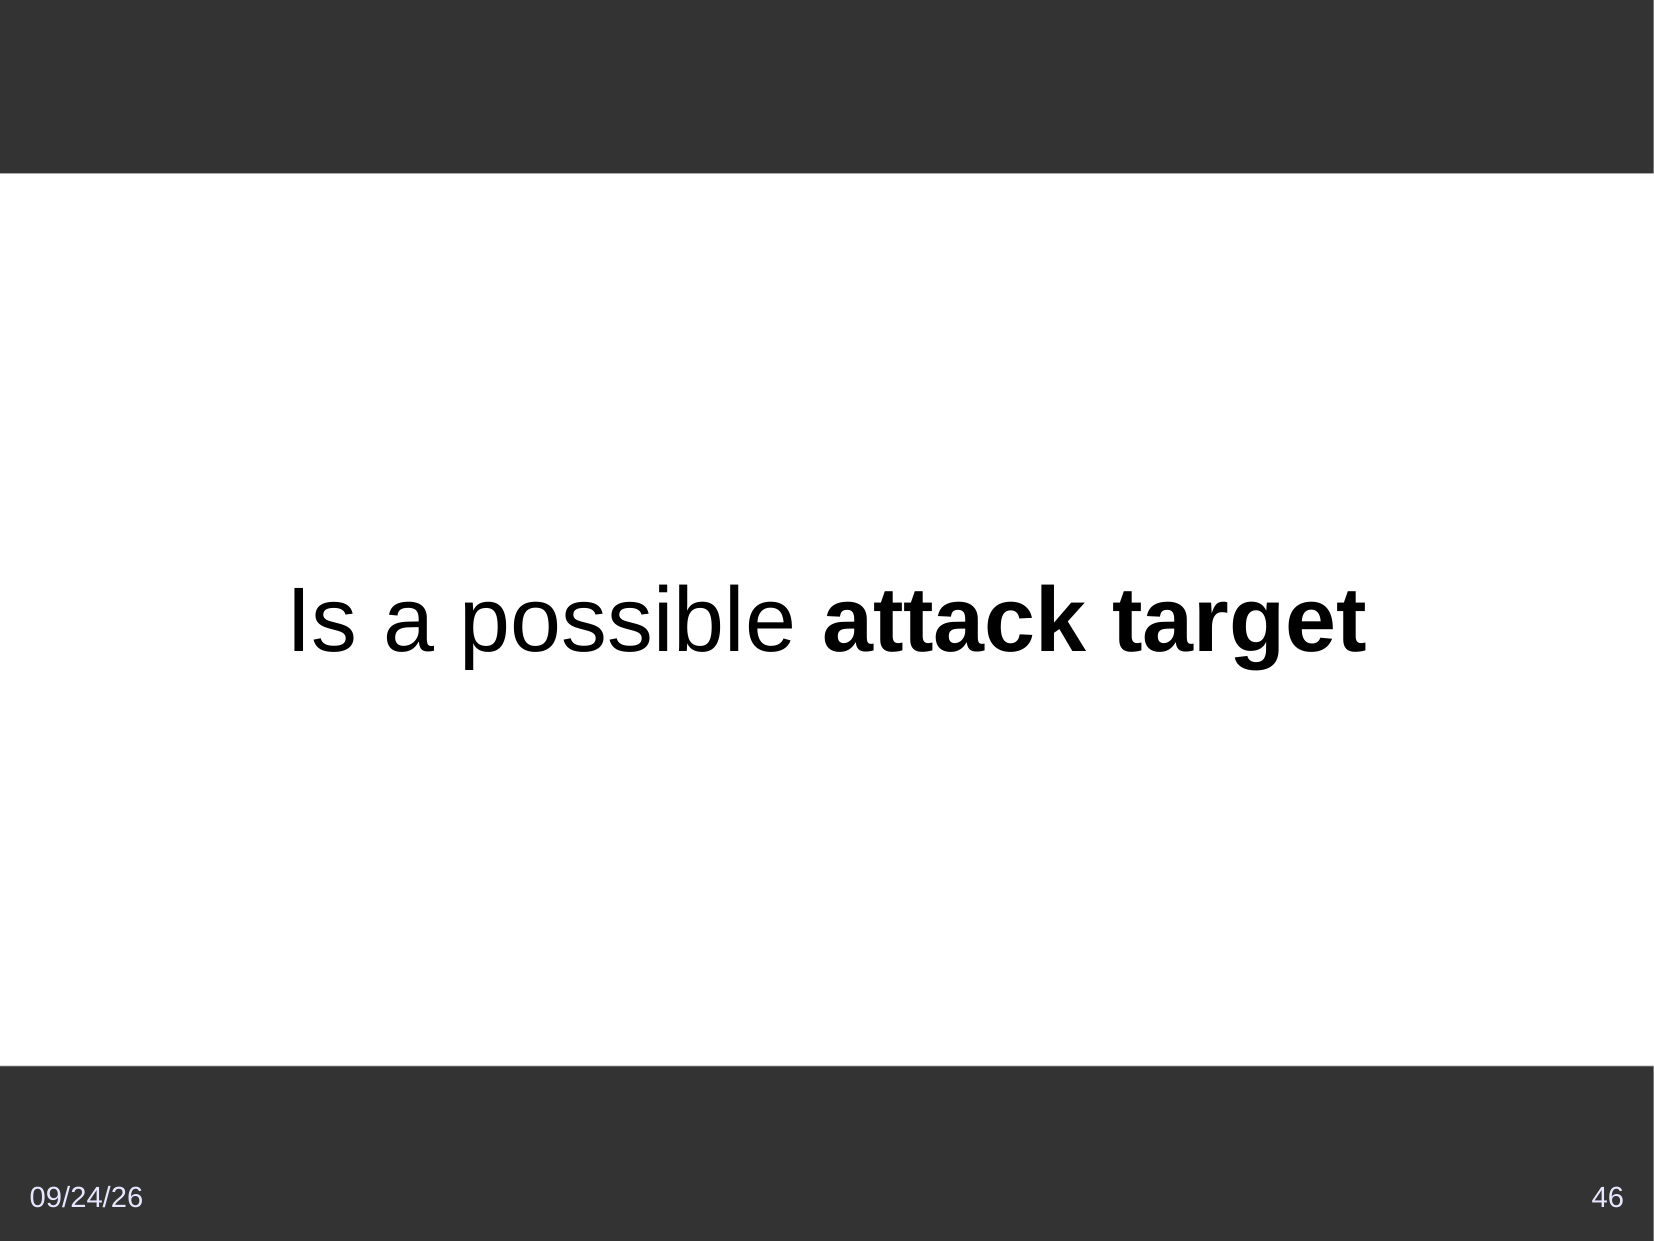

#
Is a possible attack target
46